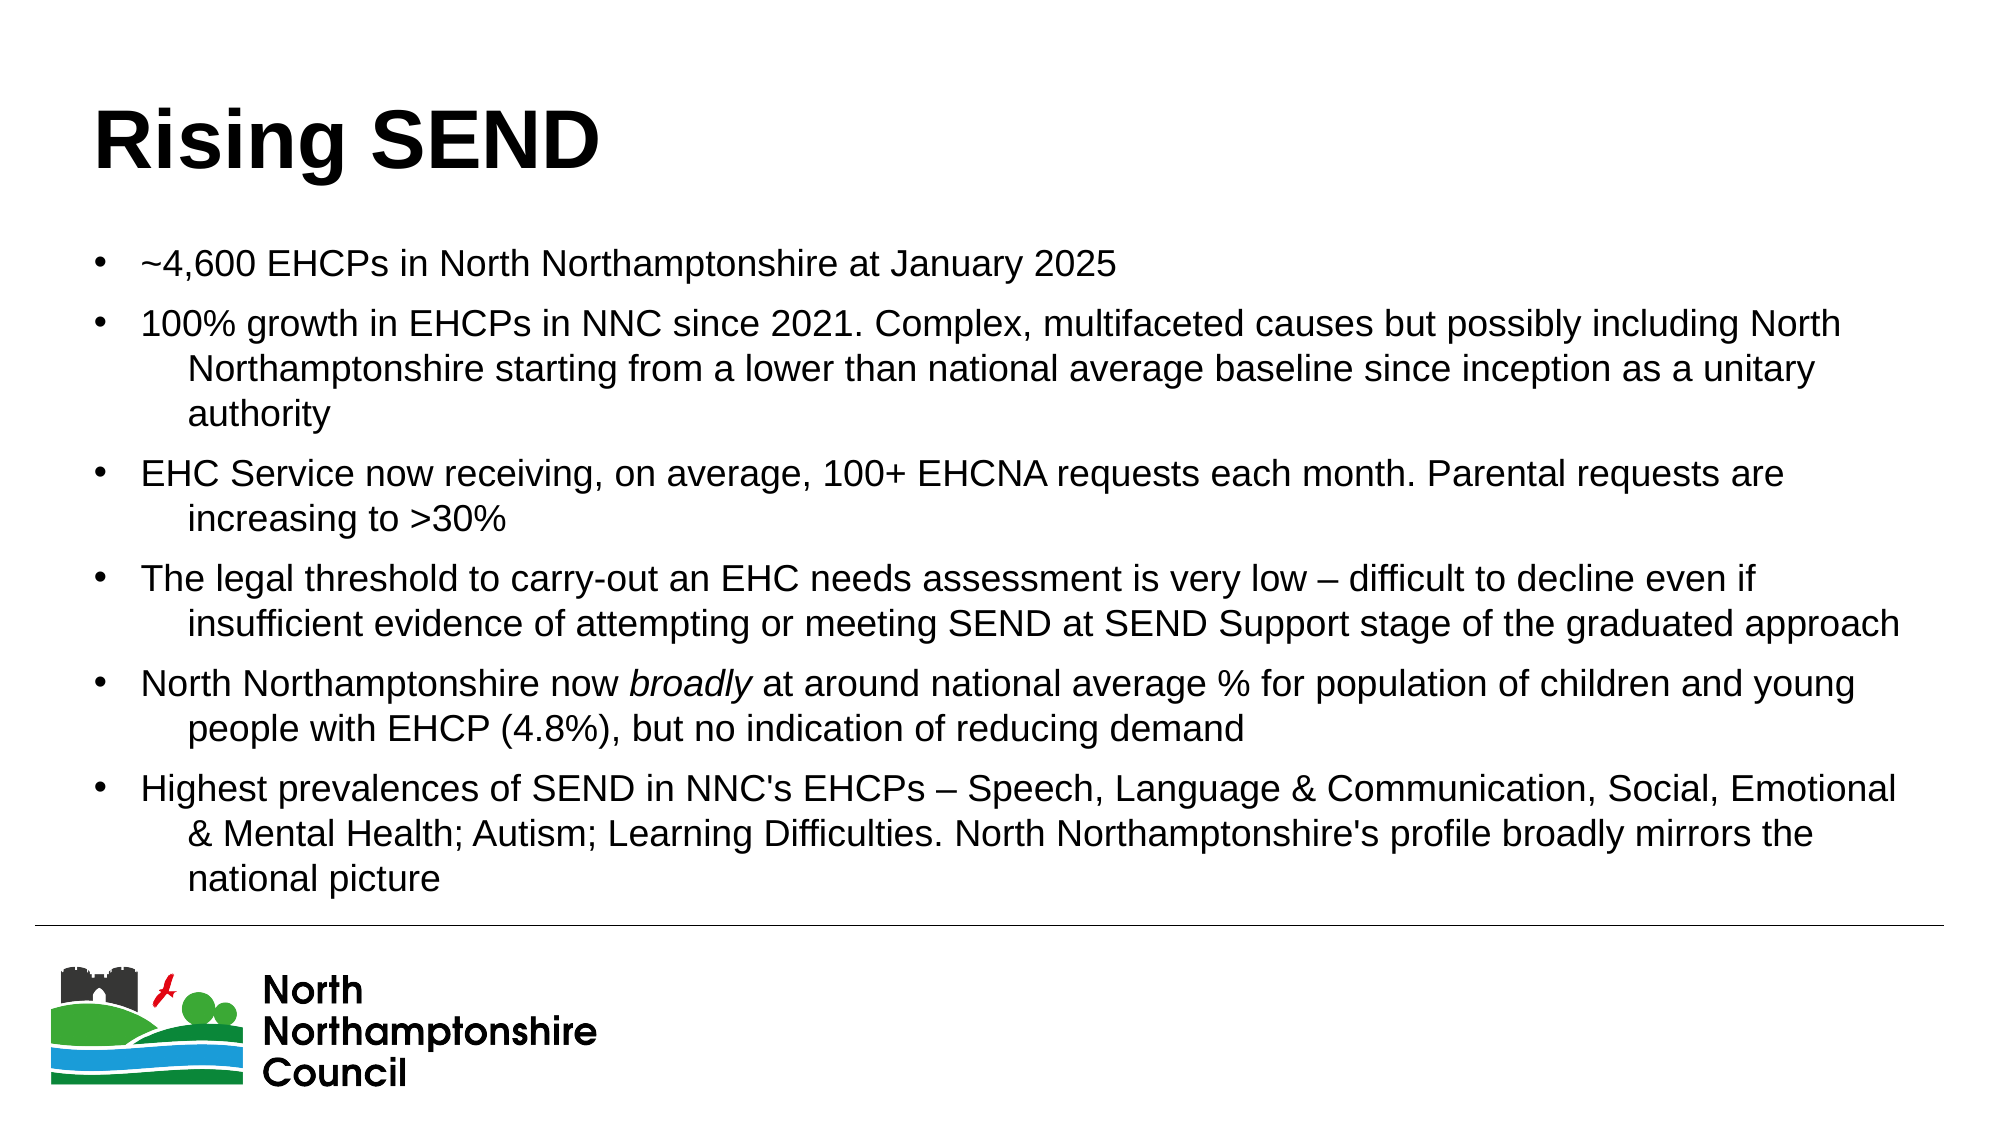

Rising SEND
~4,600 EHCPs in North Northamptonshire at January 2025
100% growth in EHCPs in NNC since 2021. Complex, multifaceted causes but possibly including North Northamptonshire starting from a lower than national average baseline since inception as a unitary authority
EHC Service now receiving, on average, 100+ EHCNA requests each month. Parental requests are increasing to >30%
The legal threshold to carry-out an EHC needs assessment is very low – difficult to decline even if insufficient evidence of attempting or meeting SEND at SEND Support stage of the graduated approach
North Northamptonshire now broadly at around national average % for population of children and young people with EHCP (4.8%), but no indication of reducing demand
Highest prevalences of SEND in NNC's EHCPs – Speech, Language & Communication, Social, Emotional & Mental Health; Autism; Learning Difficulties. North Northamptonshire's profile broadly mirrors the national picture